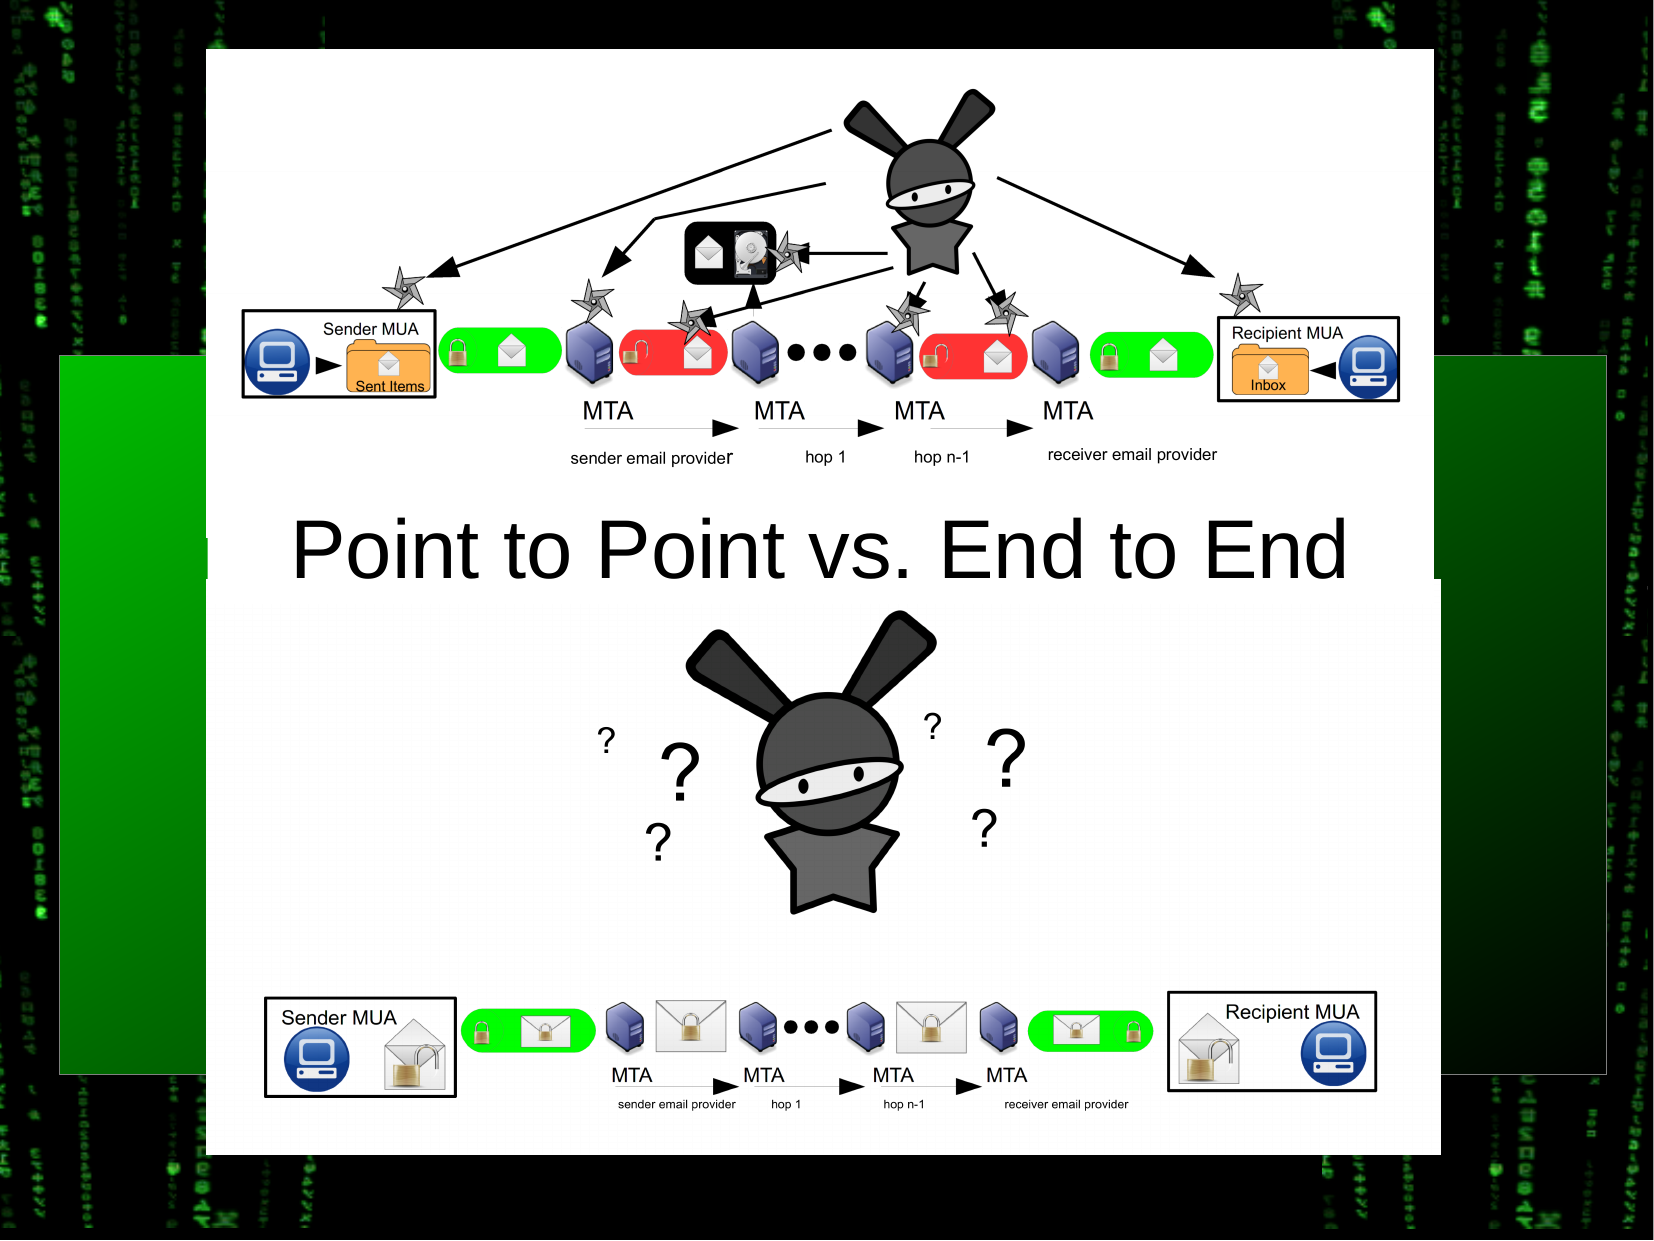

Point to Point vs. End to End